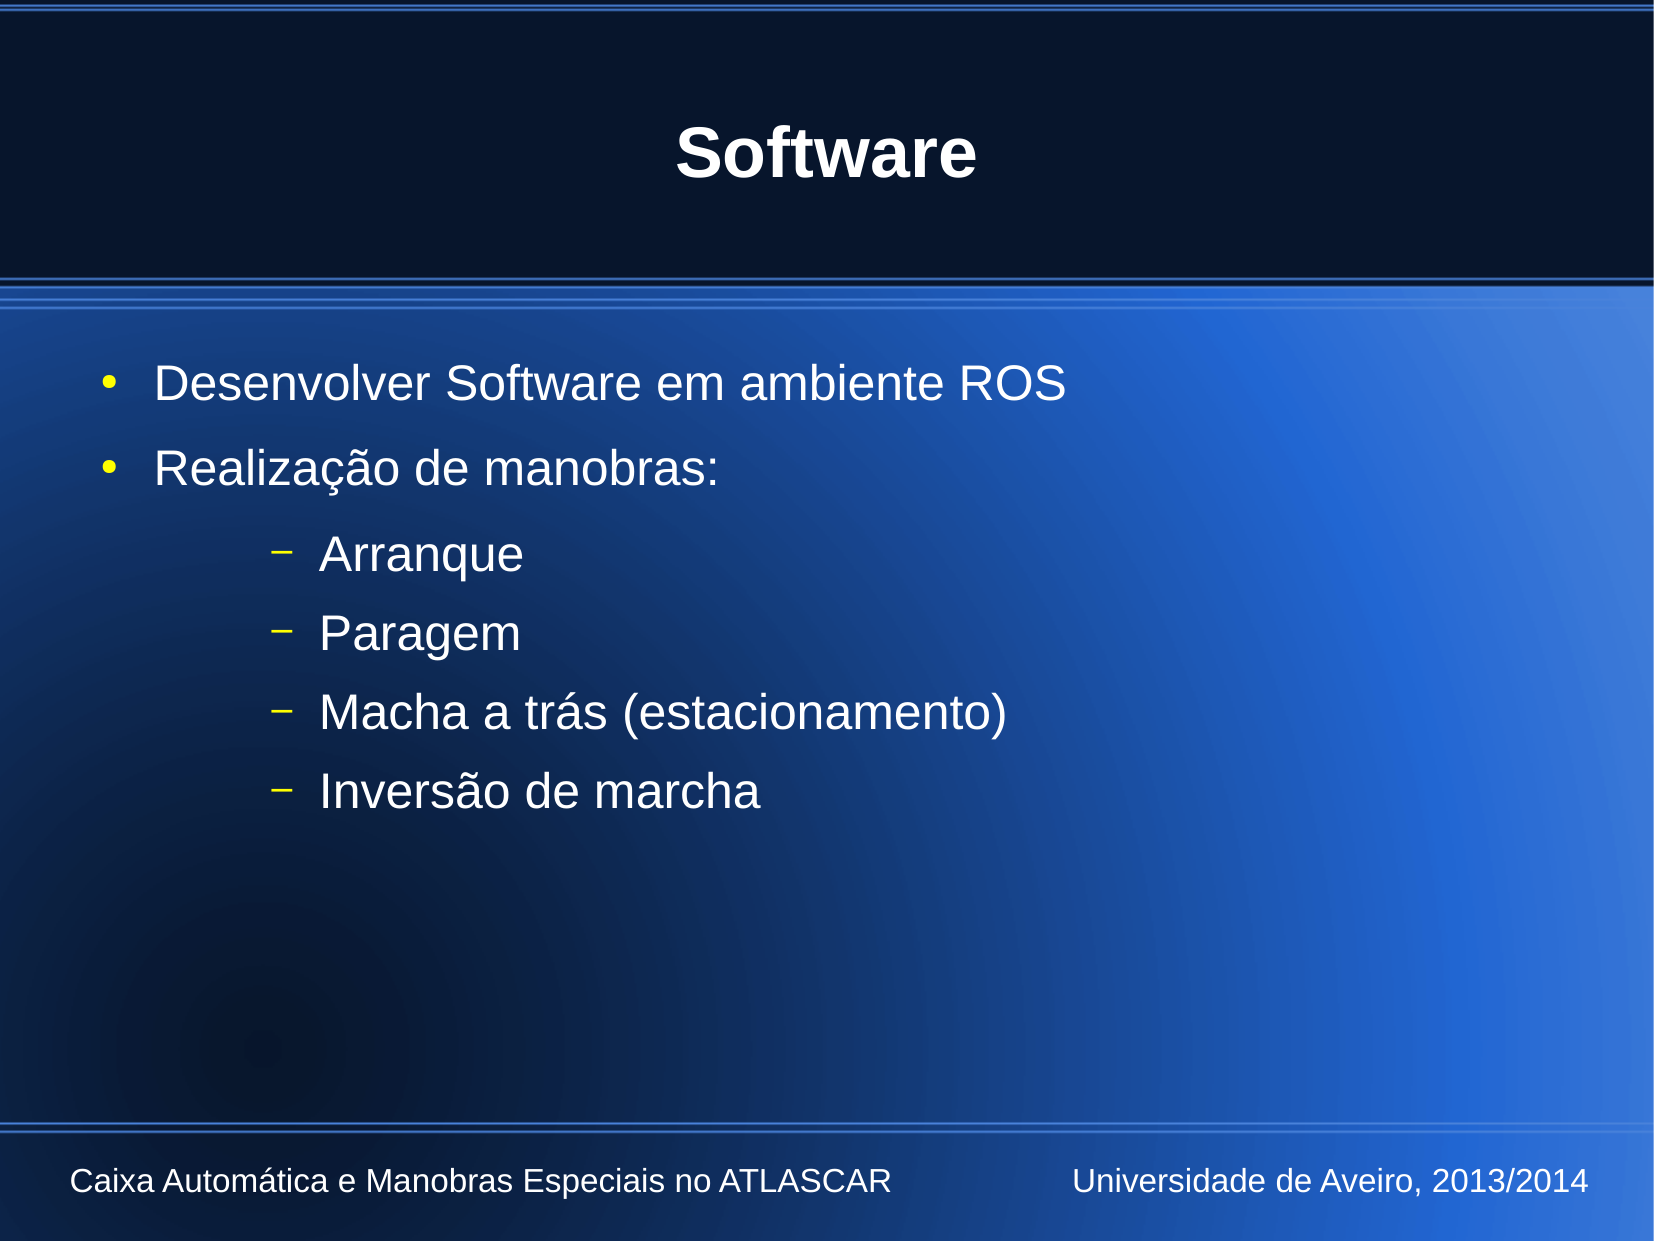

# Software
Desenvolver Software em ambiente ROS
Realização de manobras:
Arranque
Paragem
Macha a trás (estacionamento)
Inversão de marcha
Caixa Automática e Manobras Especiais no ATLASCAR
Universidade de Aveiro, 2013/2014